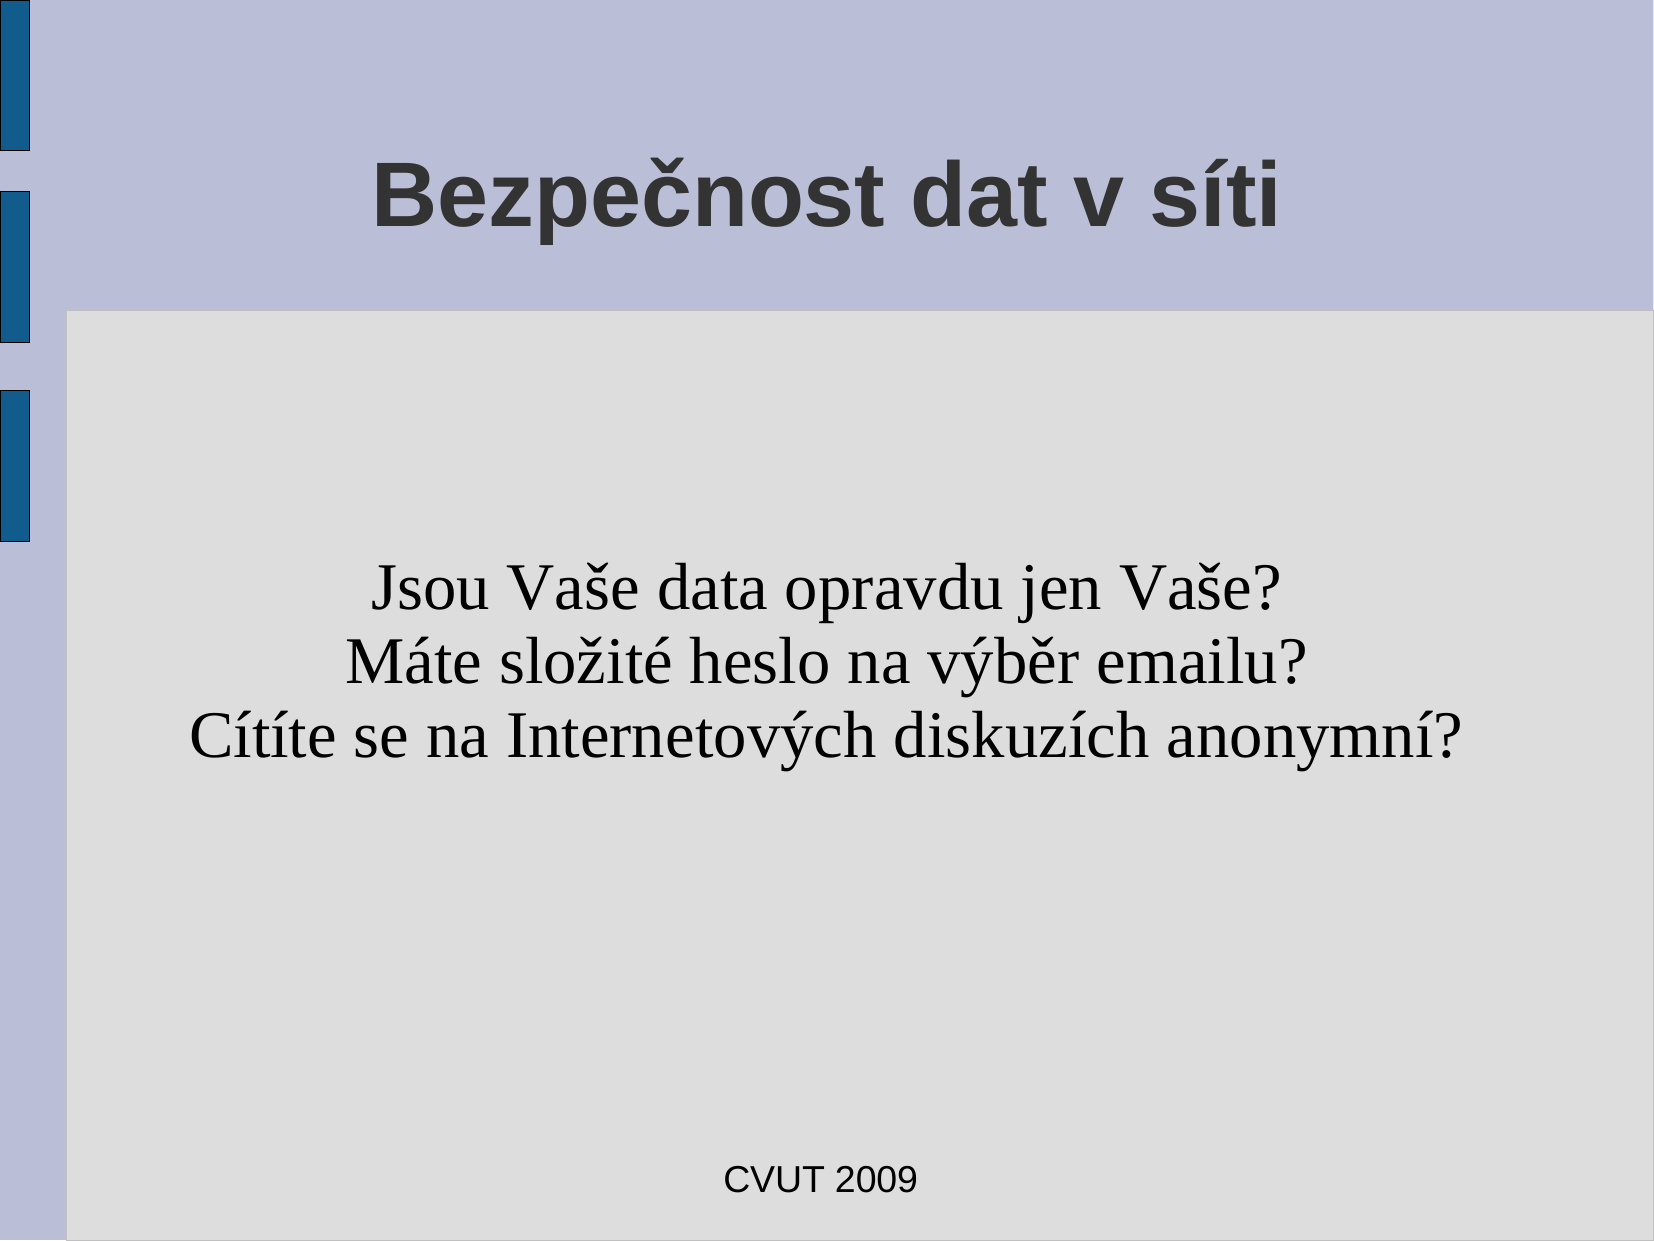

# Bezpečnost dat v síti
Jsou Vaše data opravdu jen Vaše?
Máte složité heslo na výběr emailu?
Cítíte se na Internetových diskuzích anonymní?
CVUT 2009